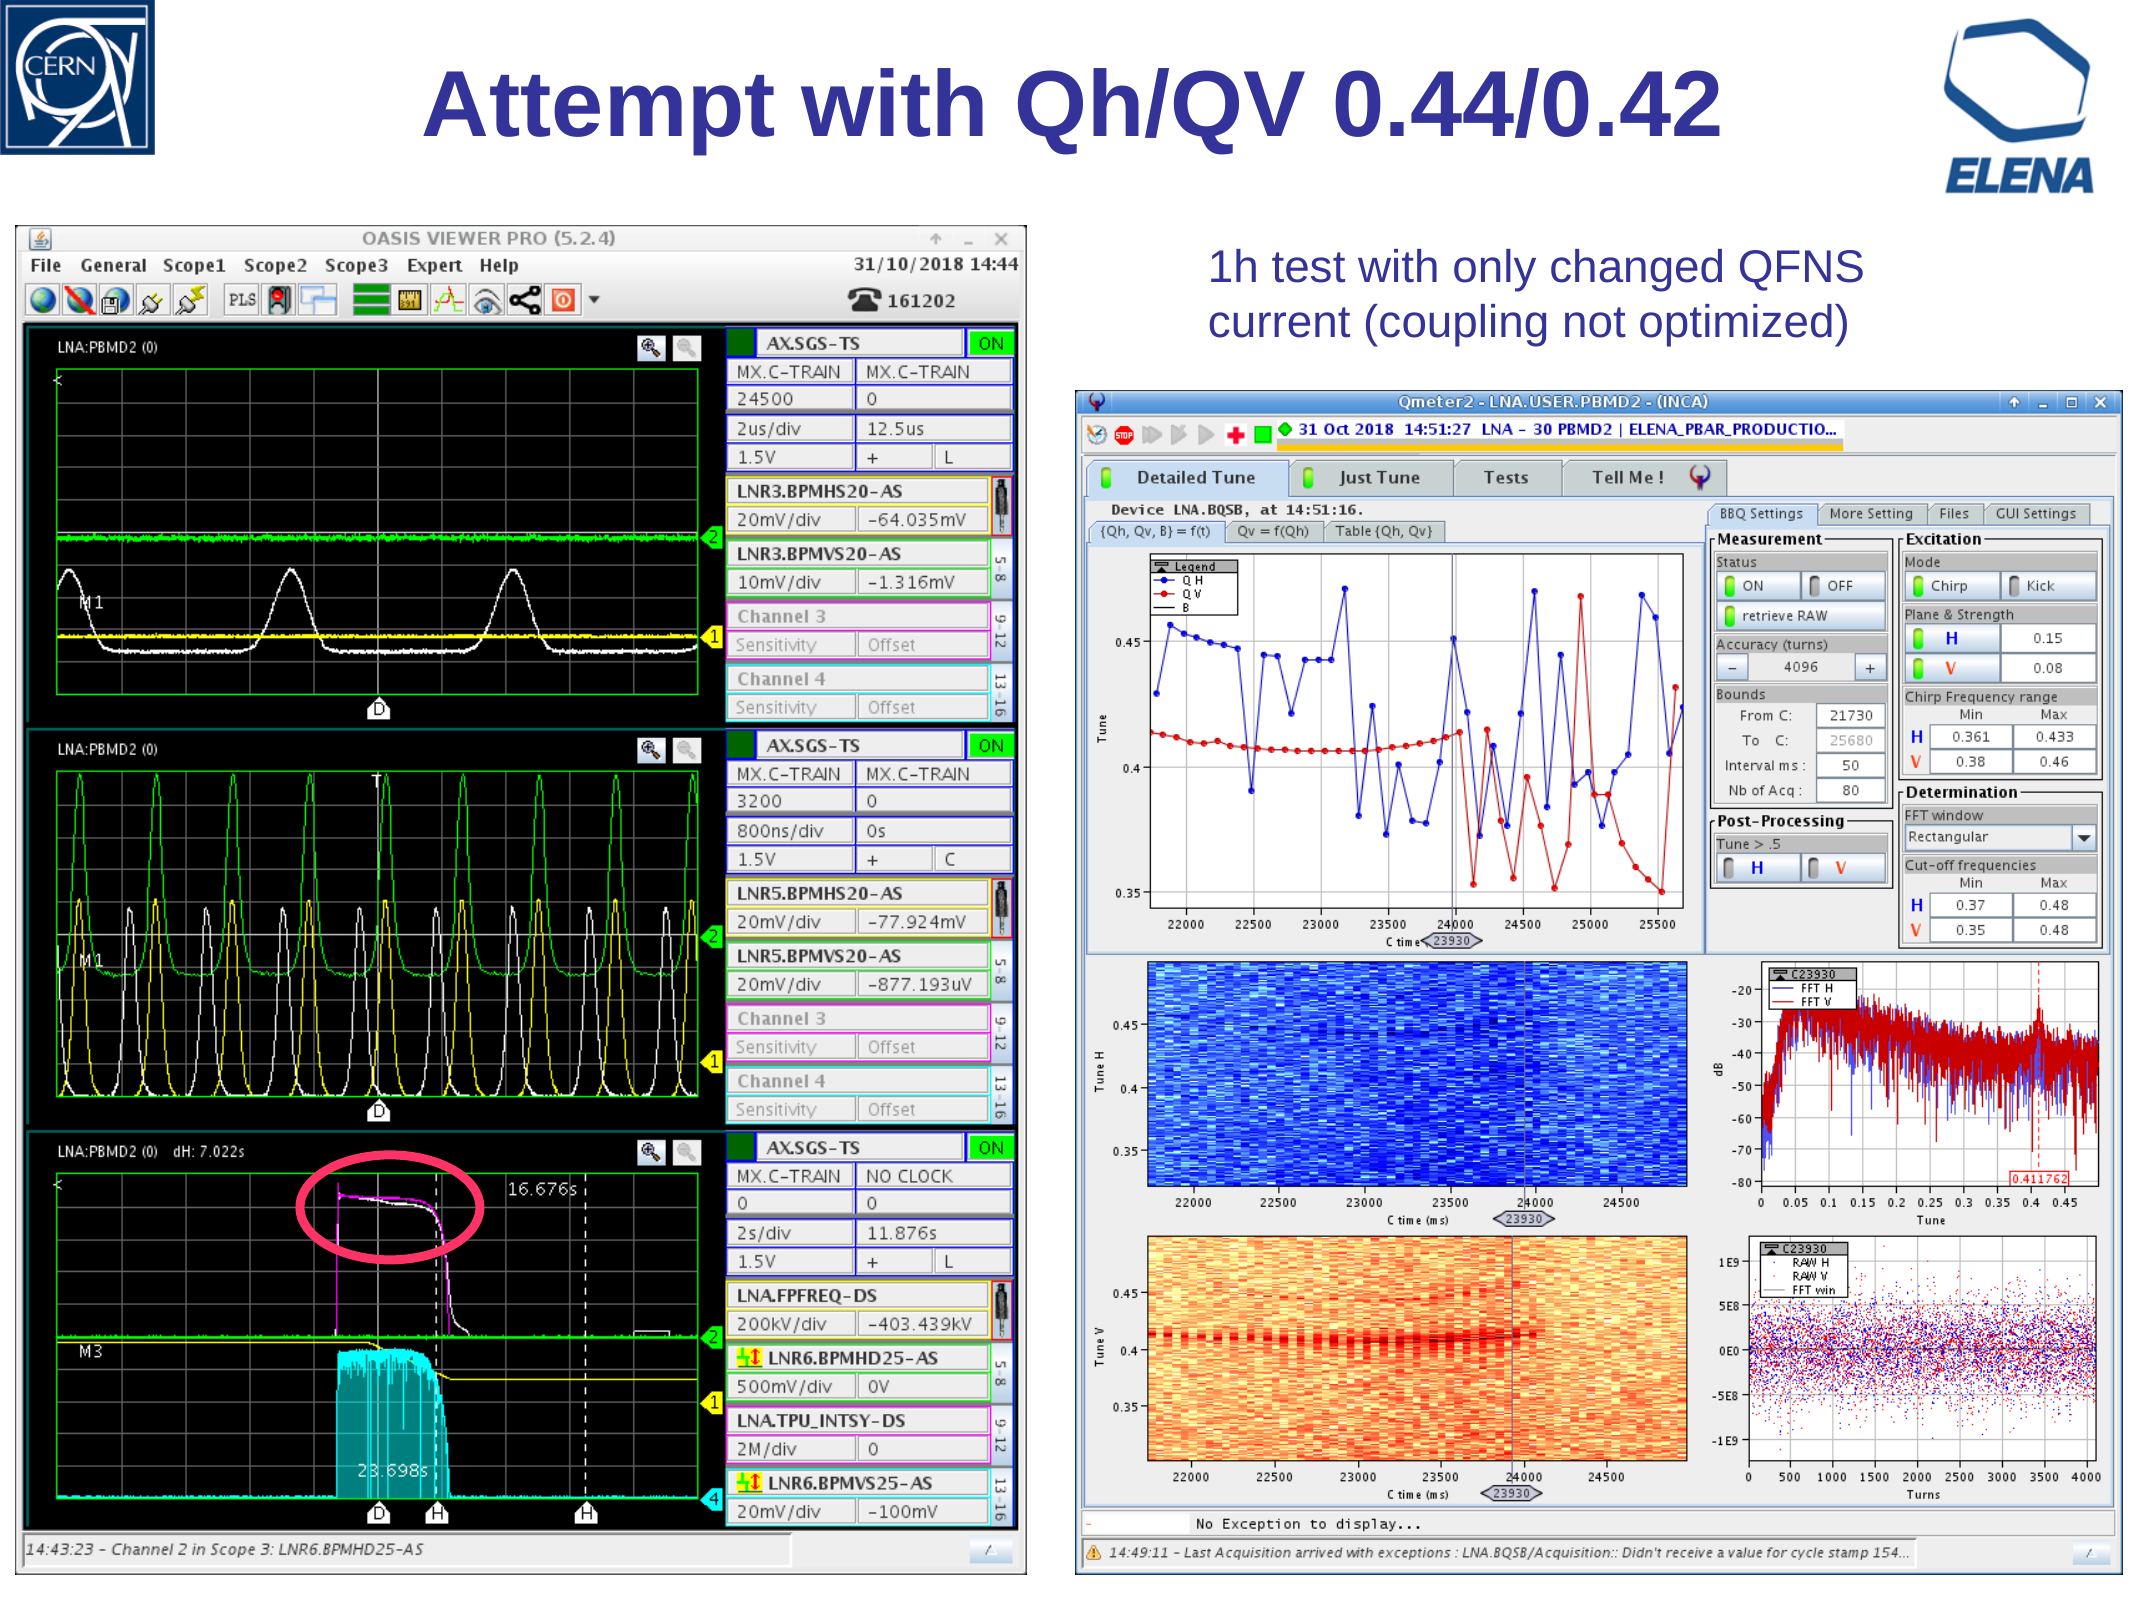

Attempt with Qh/QV 0.44/0.42
1h test with only changed QFNS current (coupling not optimized)